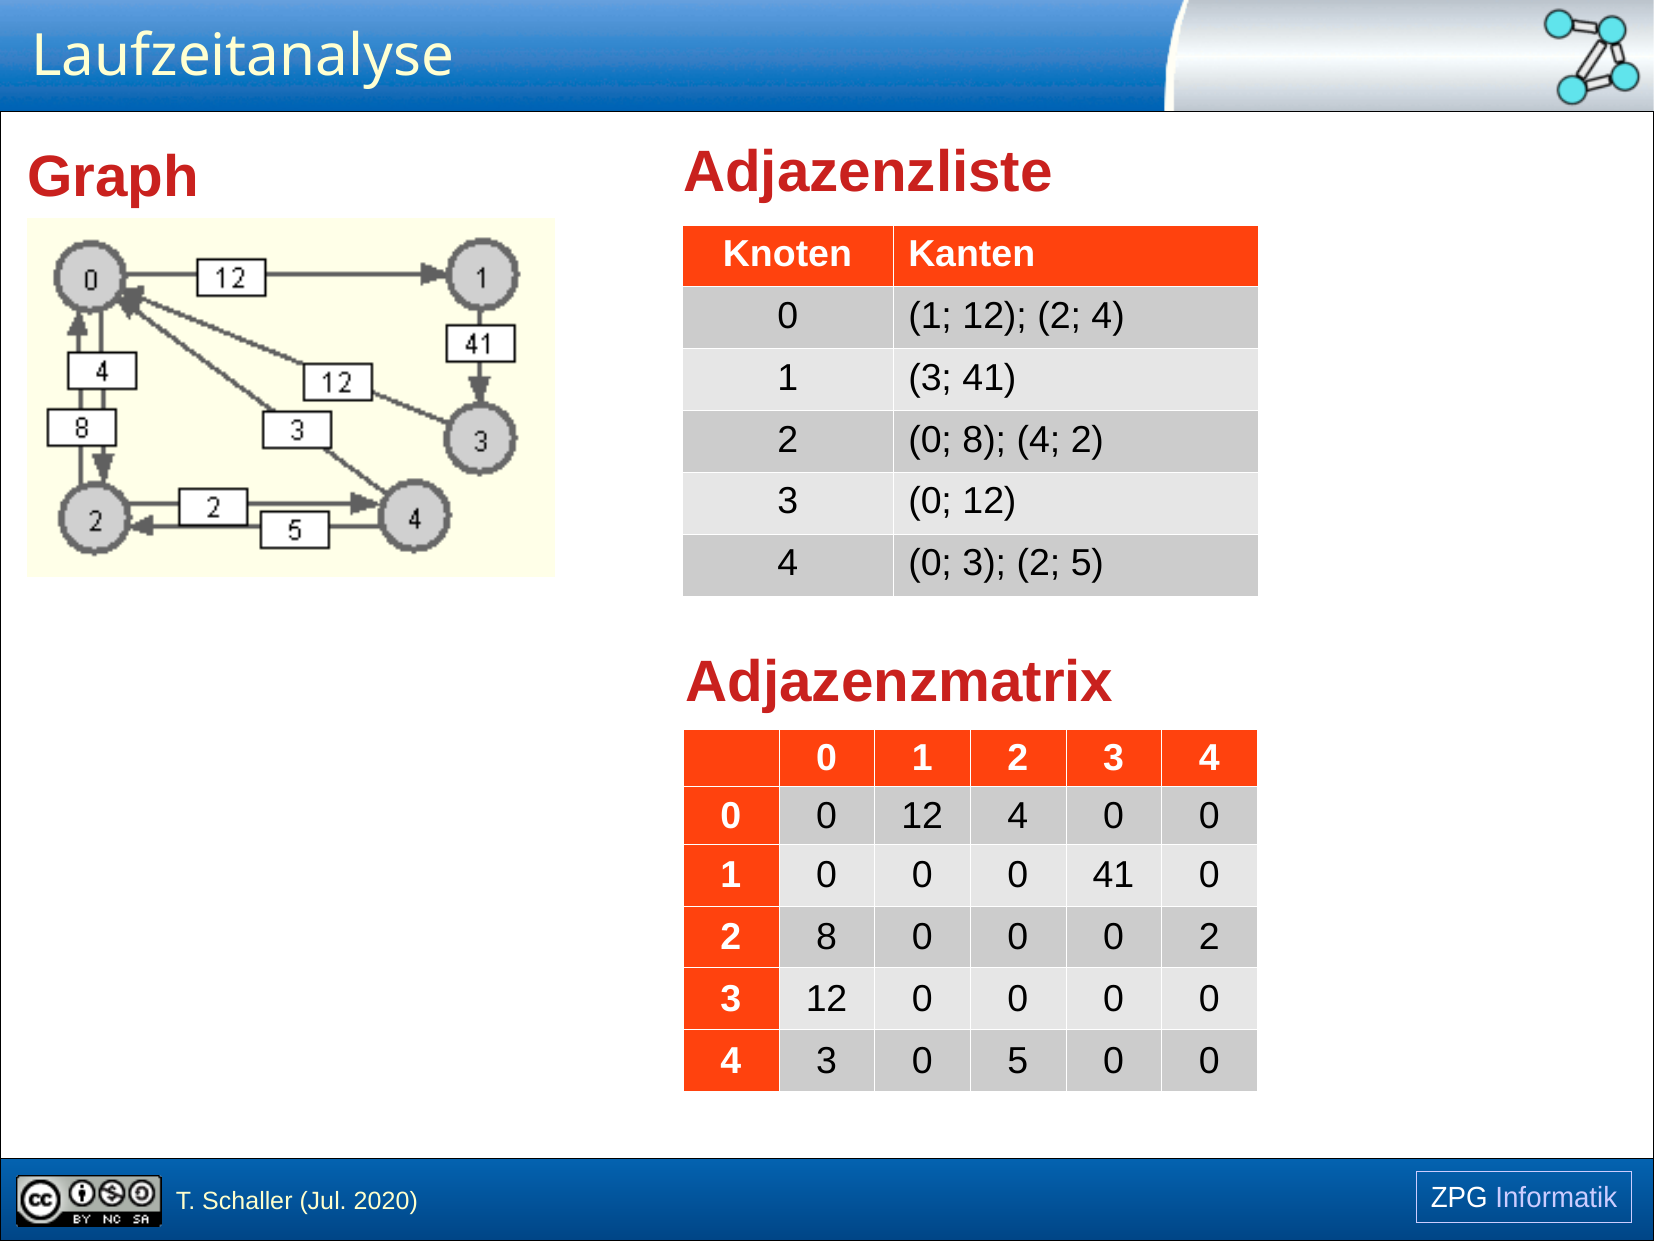

# Laufzeitanalyse
Adjazenzliste
Graph
| Knoten | Kanten |
| --- | --- |
| 0 | (1; 12); (2; 4) |
| 1 | (3; 41) |
| 2 | (0; 8); (4; 2) |
| 3 | (0; 12) |
| 4 | (0; 3); (2; 5) |
Adjazenzmatrix
| | 0 | 1 | 2 | 3 | 4 |
| --- | --- | --- | --- | --- | --- |
| 0 | 0 | 12 | 4 | 0 | 0 |
| 1 | 0 | 0 | 0 | 41 | 0 |
| 2 | 8 | 0 | 0 | 0 | 2 |
| 3 | 12 | 0 | 0 | 0 | 0 |
| 4 | 3 | 0 | 5 | 0 | 0 |
2